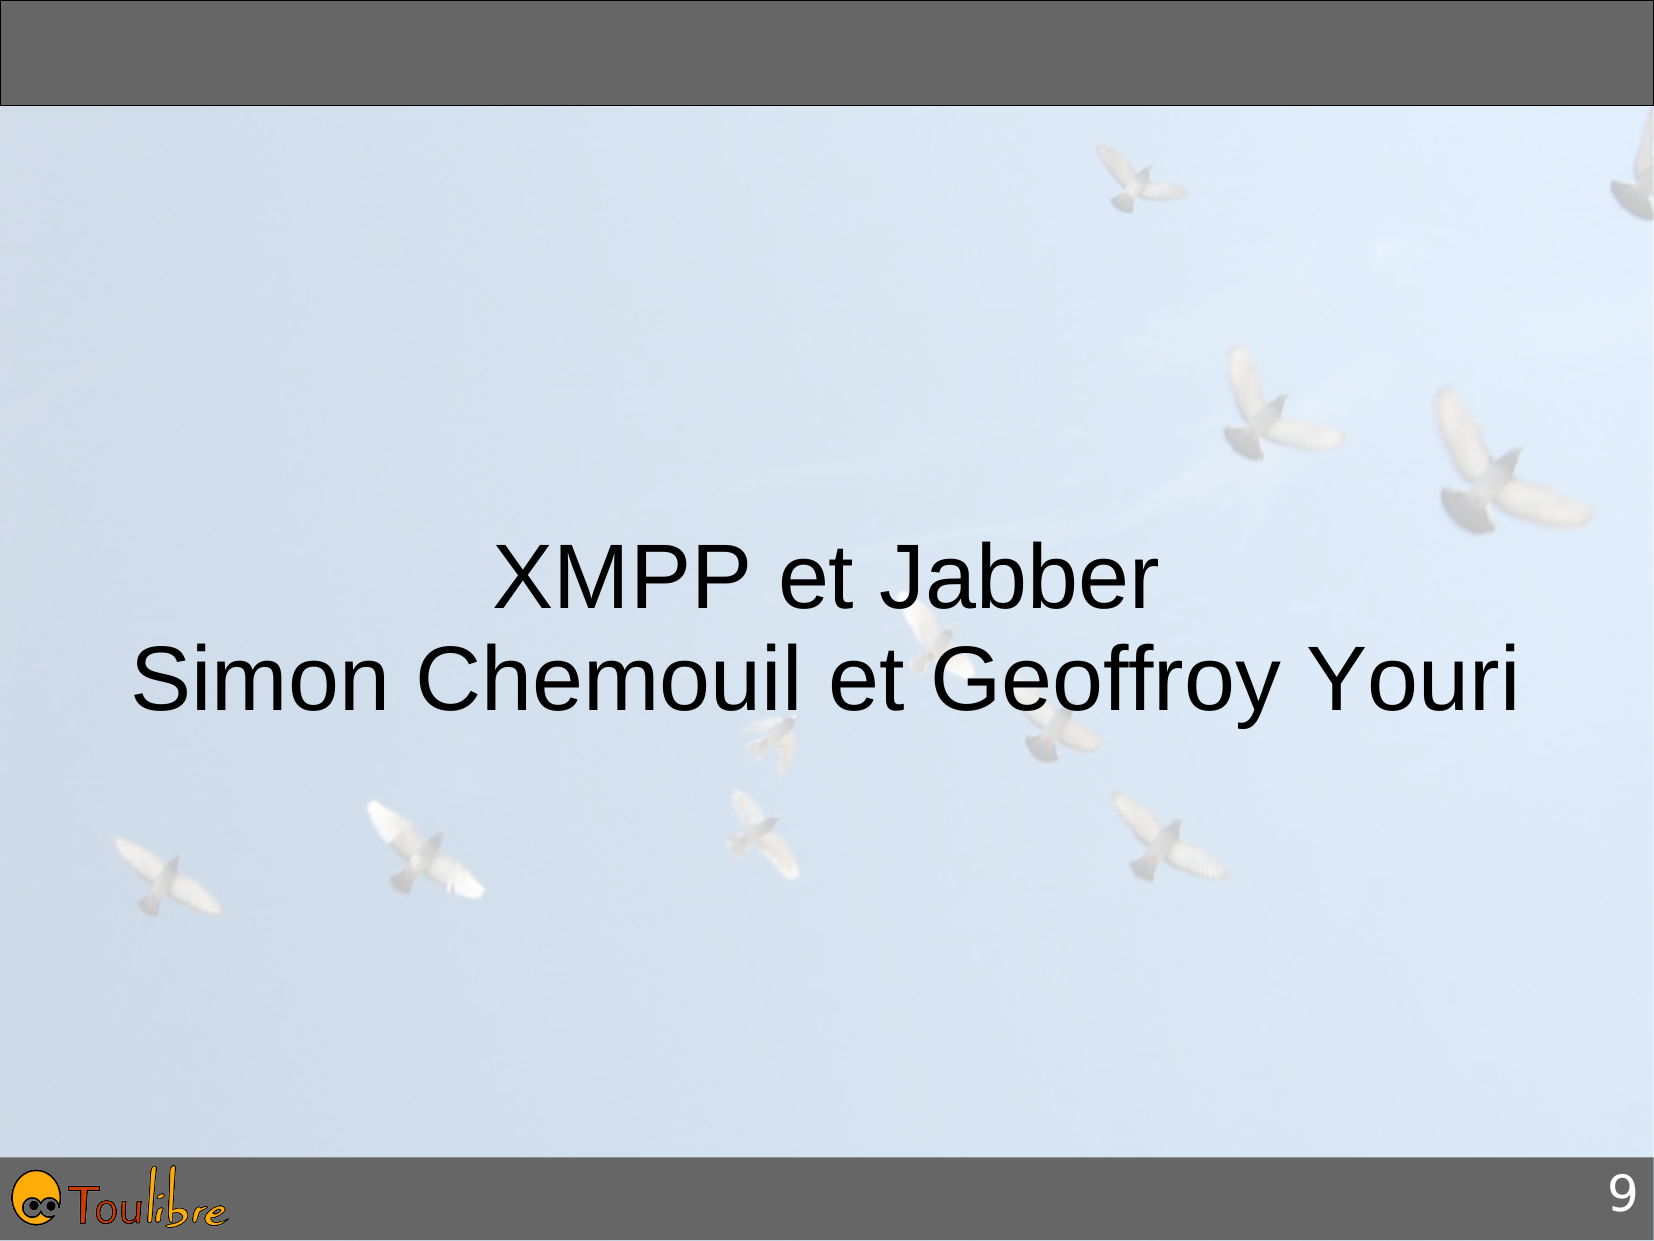

# XMPP et Jabber
Simon Chemouil et Geoffroy Youri